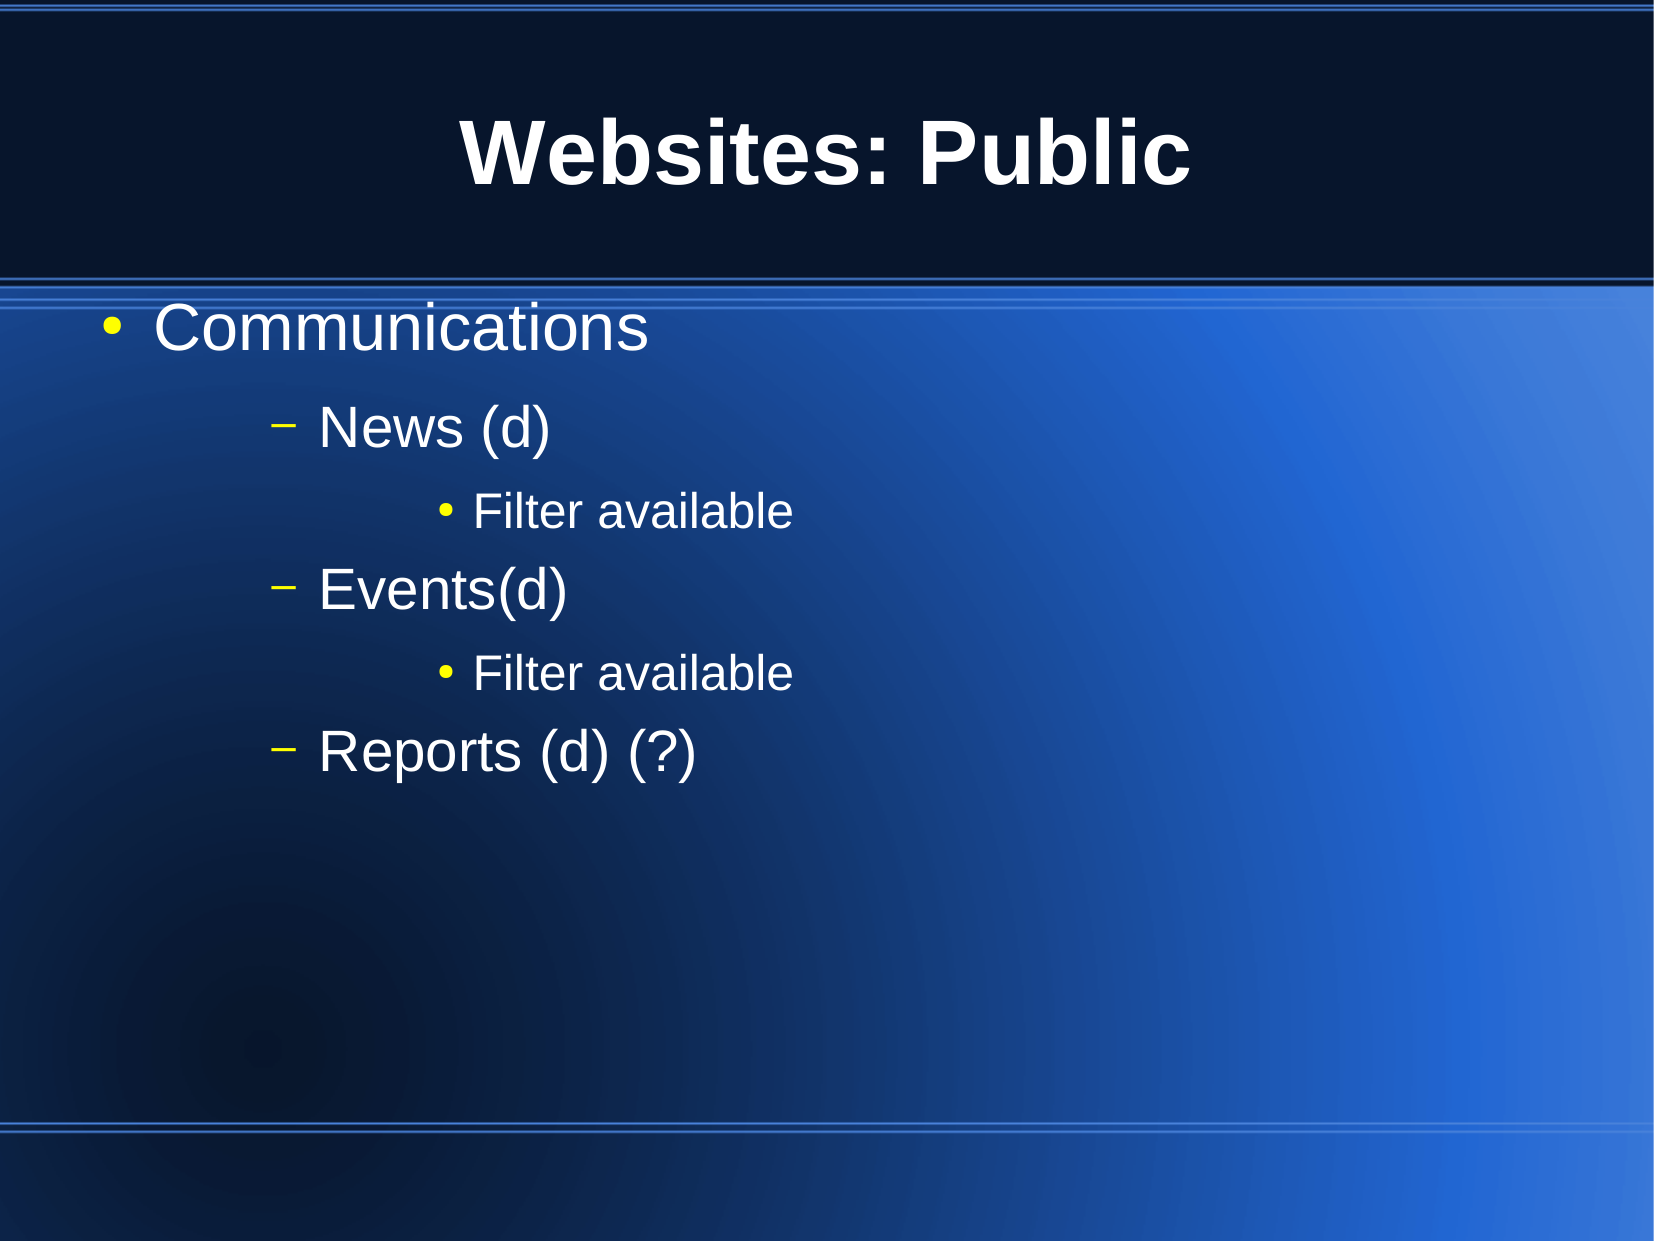

# Websites: Public
Communications
News (d)
Filter available
Events(d)
Filter available
Reports (d) (?)